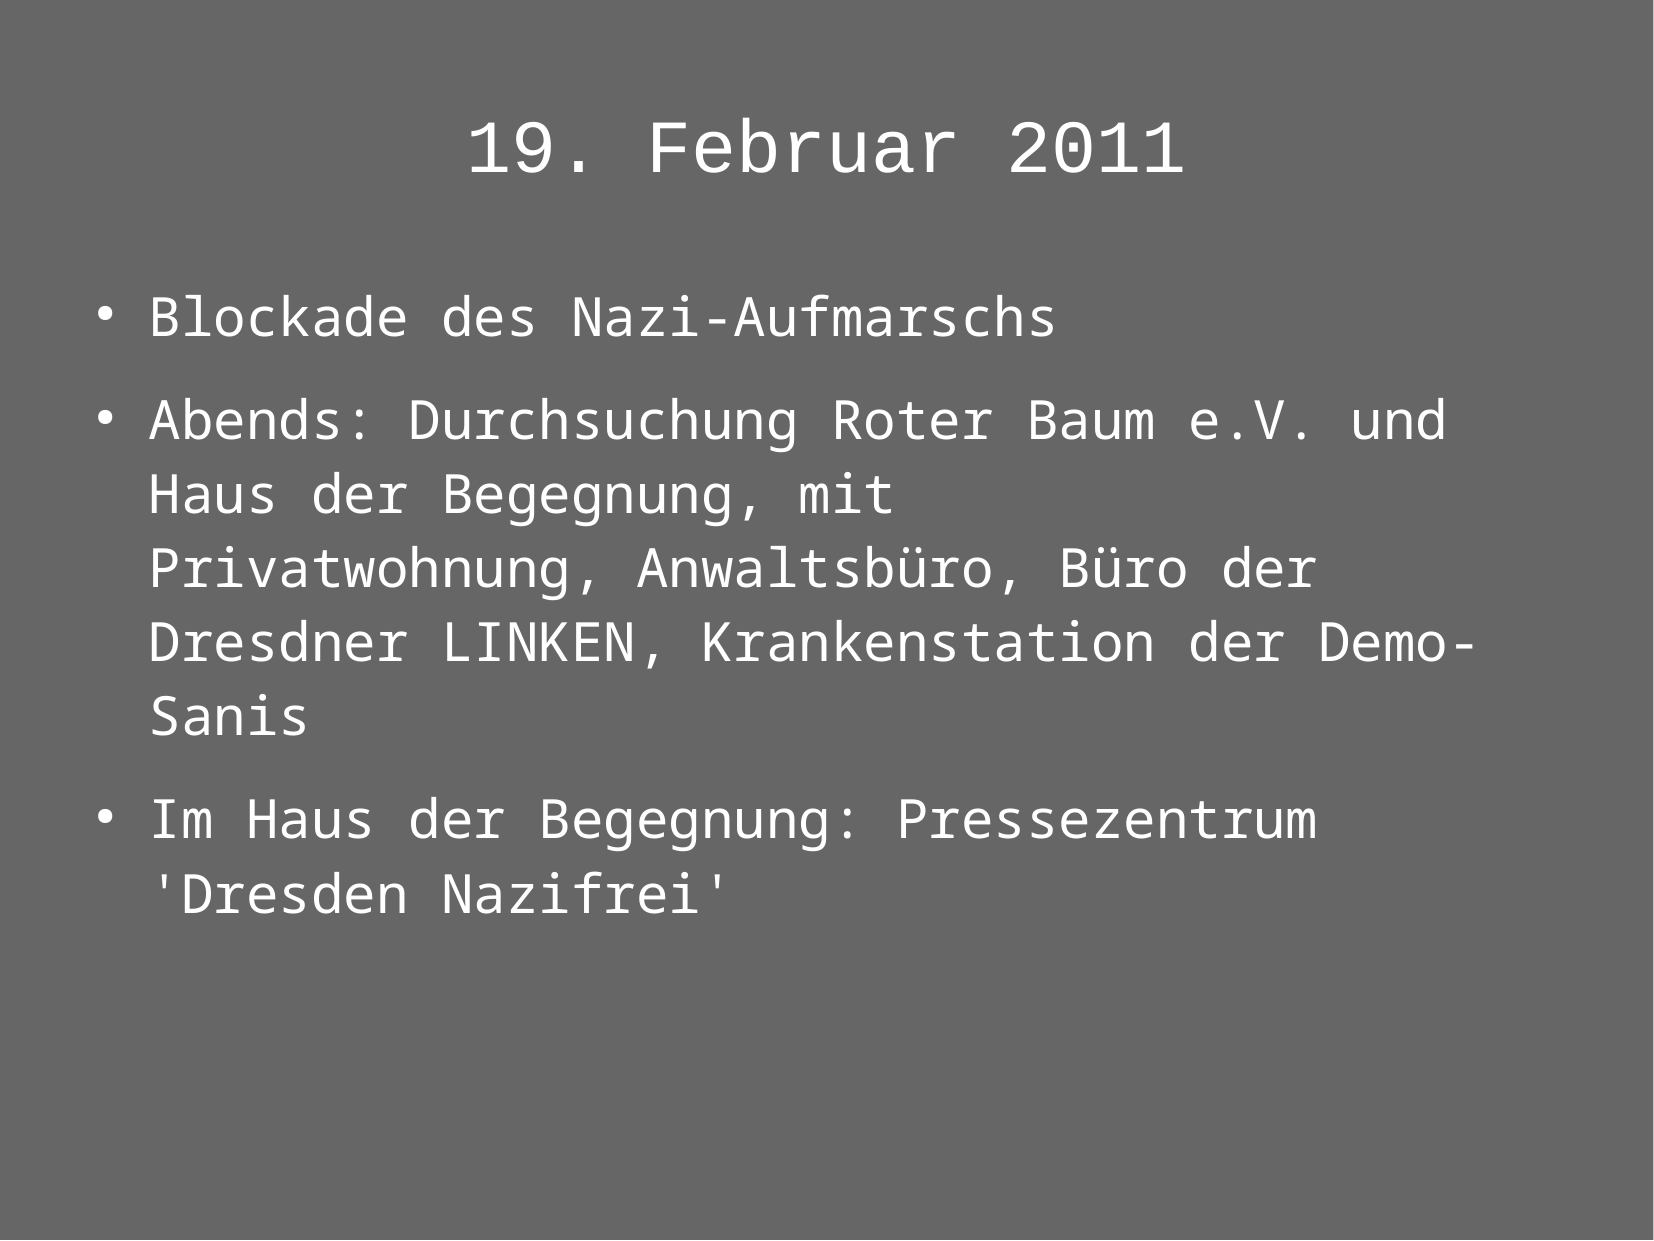

# 19. Februar 2011
Blockade des Nazi-Aufmarschs
Abends: Durchsuchung Roter Baum e.V. und Haus der Begegnung, mit
Privatwohnung, Anwaltsbüro, Büro der Dresdner LINKEN, Krankenstation der Demo-Sanis
Im Haus der Begegnung: Pressezentrum 'Dresden Nazifrei'